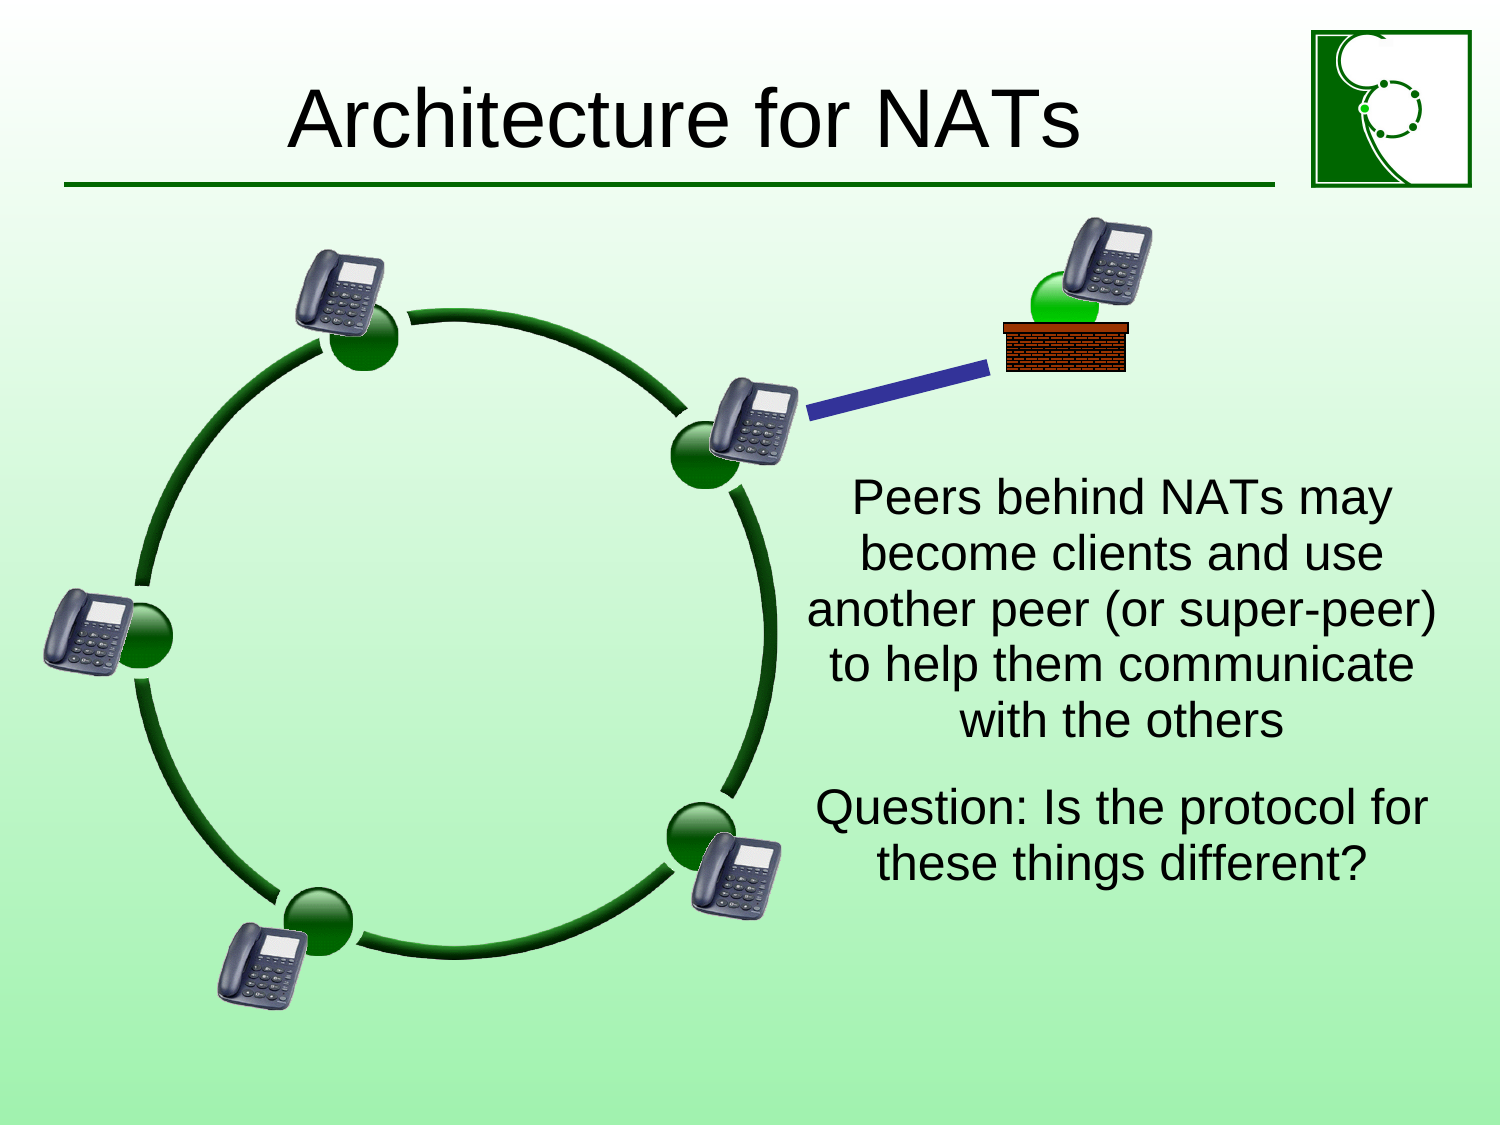

# Architecture for NATs
Peers behind NATs may become clients and use another peer (or super-peer) to help them communicate with the others
Question: Is the protocol for these things different?